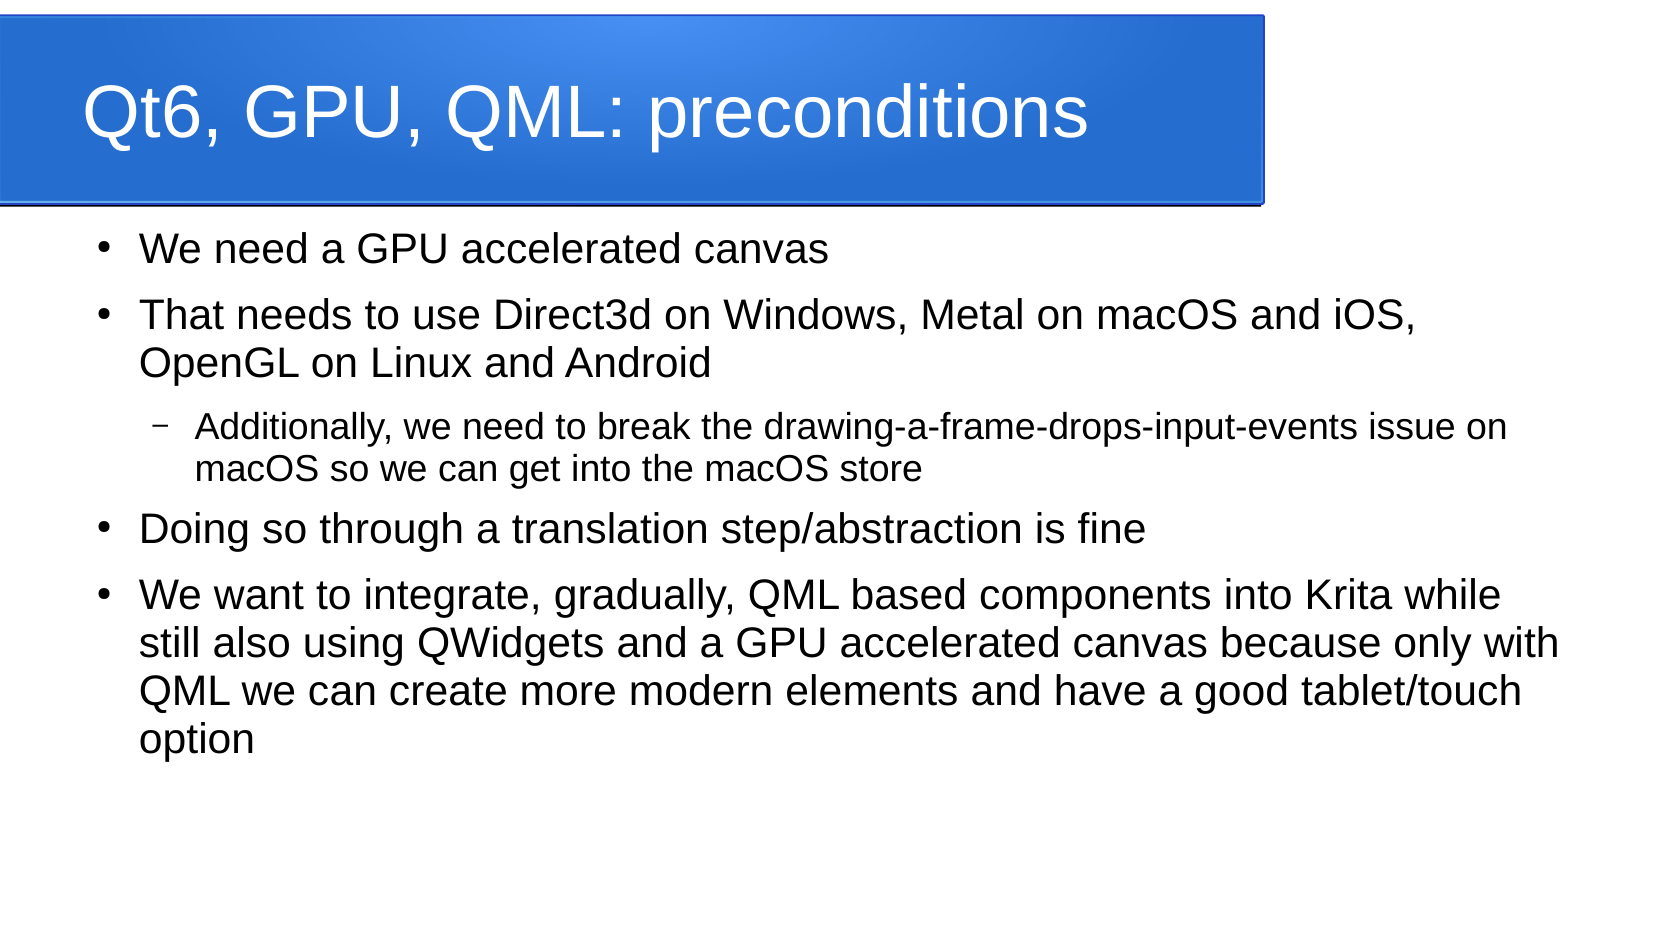

# Qt6, GPU, QML: preconditions
We need a GPU accelerated canvas
That needs to use Direct3d on Windows, Metal on macOS and iOS, OpenGL on Linux and Android
Additionally, we need to break the drawing-a-frame-drops-input-events issue on macOS so we can get into the macOS store
Doing so through a translation step/abstraction is fine
We want to integrate, gradually, QML based components into Krita while still also using QWidgets and a GPU accelerated canvas because only with QML we can create more modern elements and have a good tablet/touch option